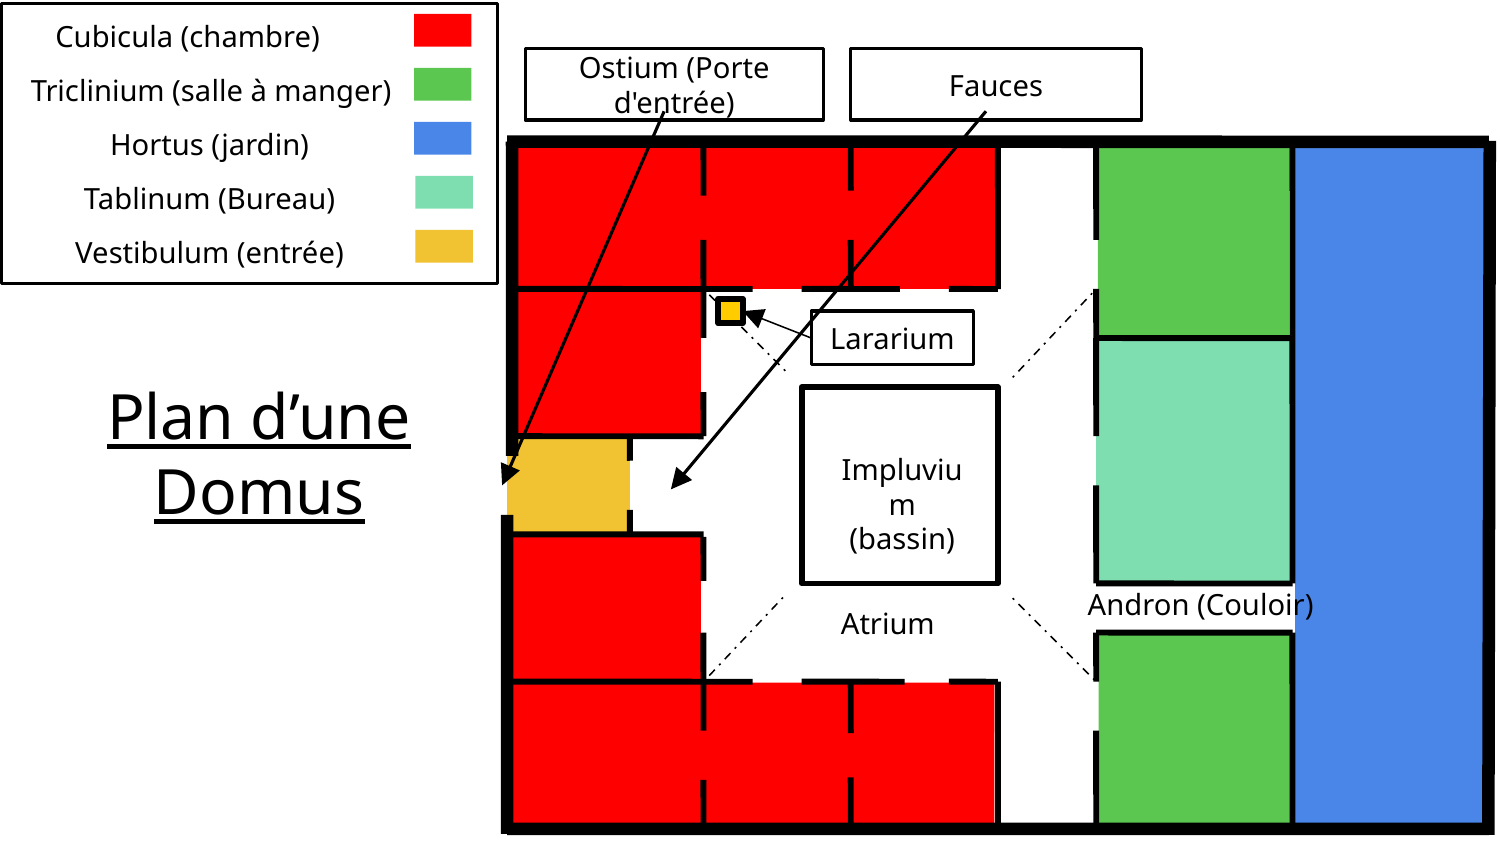

Cubicula (chambre)
Ostium (Porte d'entrée)
Fauces
Triclinium (salle à manger)
Hortus (jardin)
Tablinum (Bureau)
Vestibulum (entrée)
Lararium
Plan d’une Domus
Impluvium
(bassin)
Andron (Couloir)
Atrium